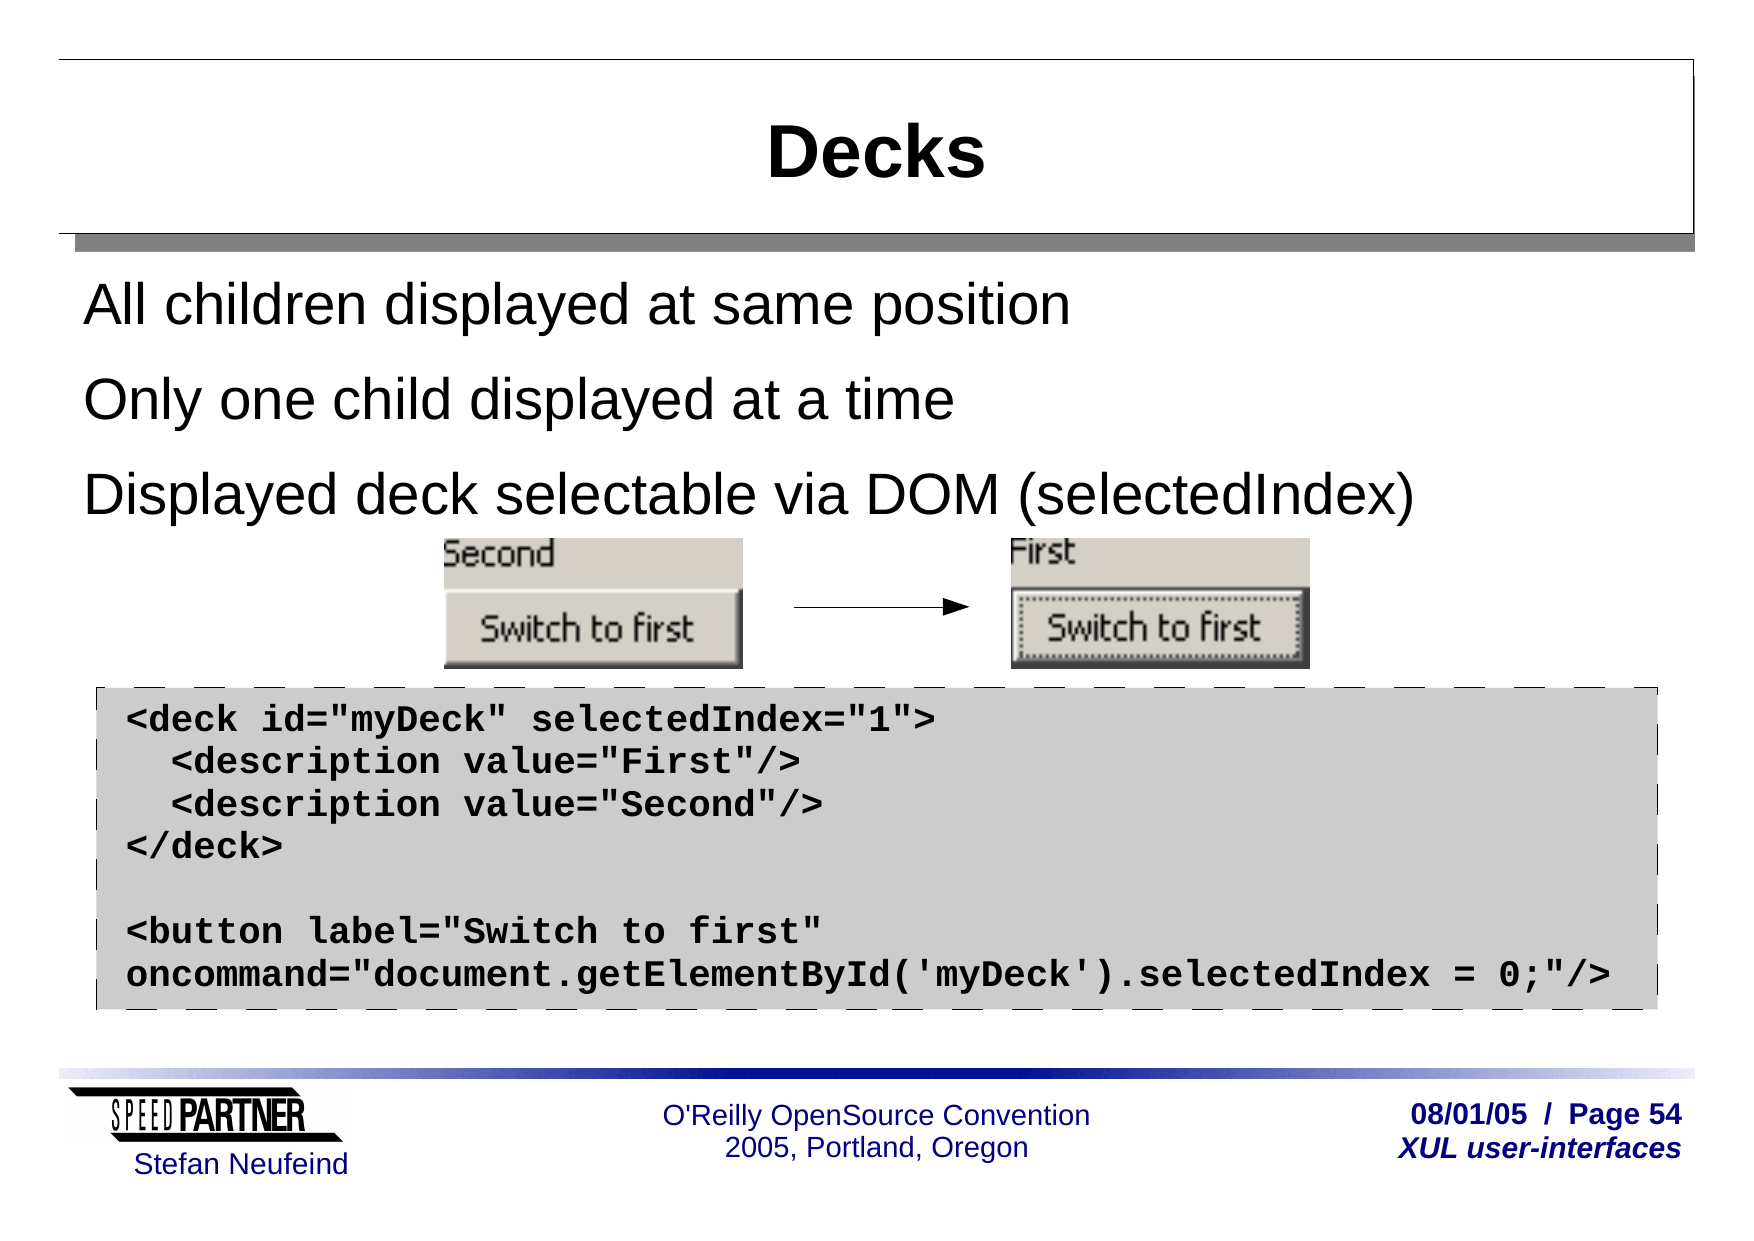

# Decks
All children displayed at same position
Only one child displayed at a time
Displayed deck selectable via DOM (selectedIndex)
<deck id="myDeck" selectedIndex="1">
 <description value="First"/>
 <description value="Second"/>
</deck>
<button label="Switch to first"
oncommand="document.getElementById('myDeck').selectedIndex = 0;"/>